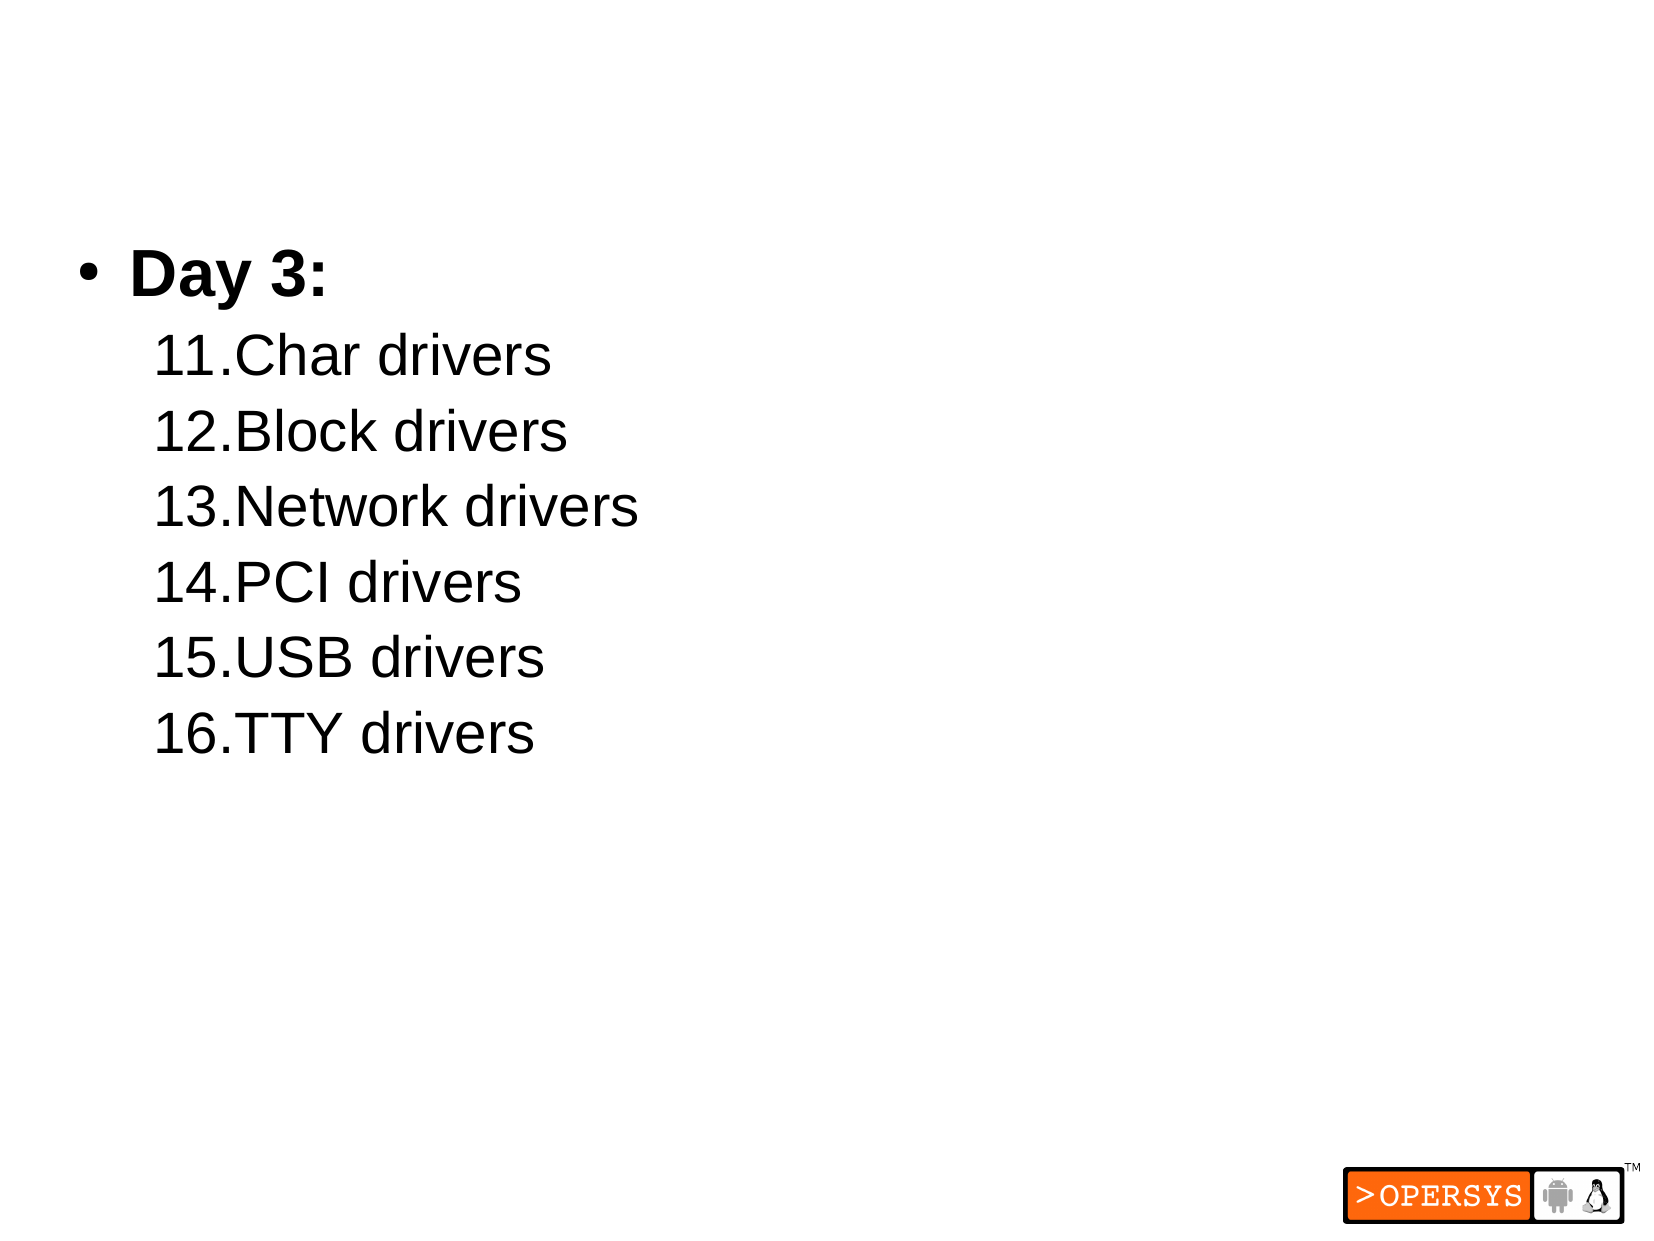

# Day 3:
Char drivers
Block drivers
Network drivers
PCI drivers
USB drivers
TTY drivers